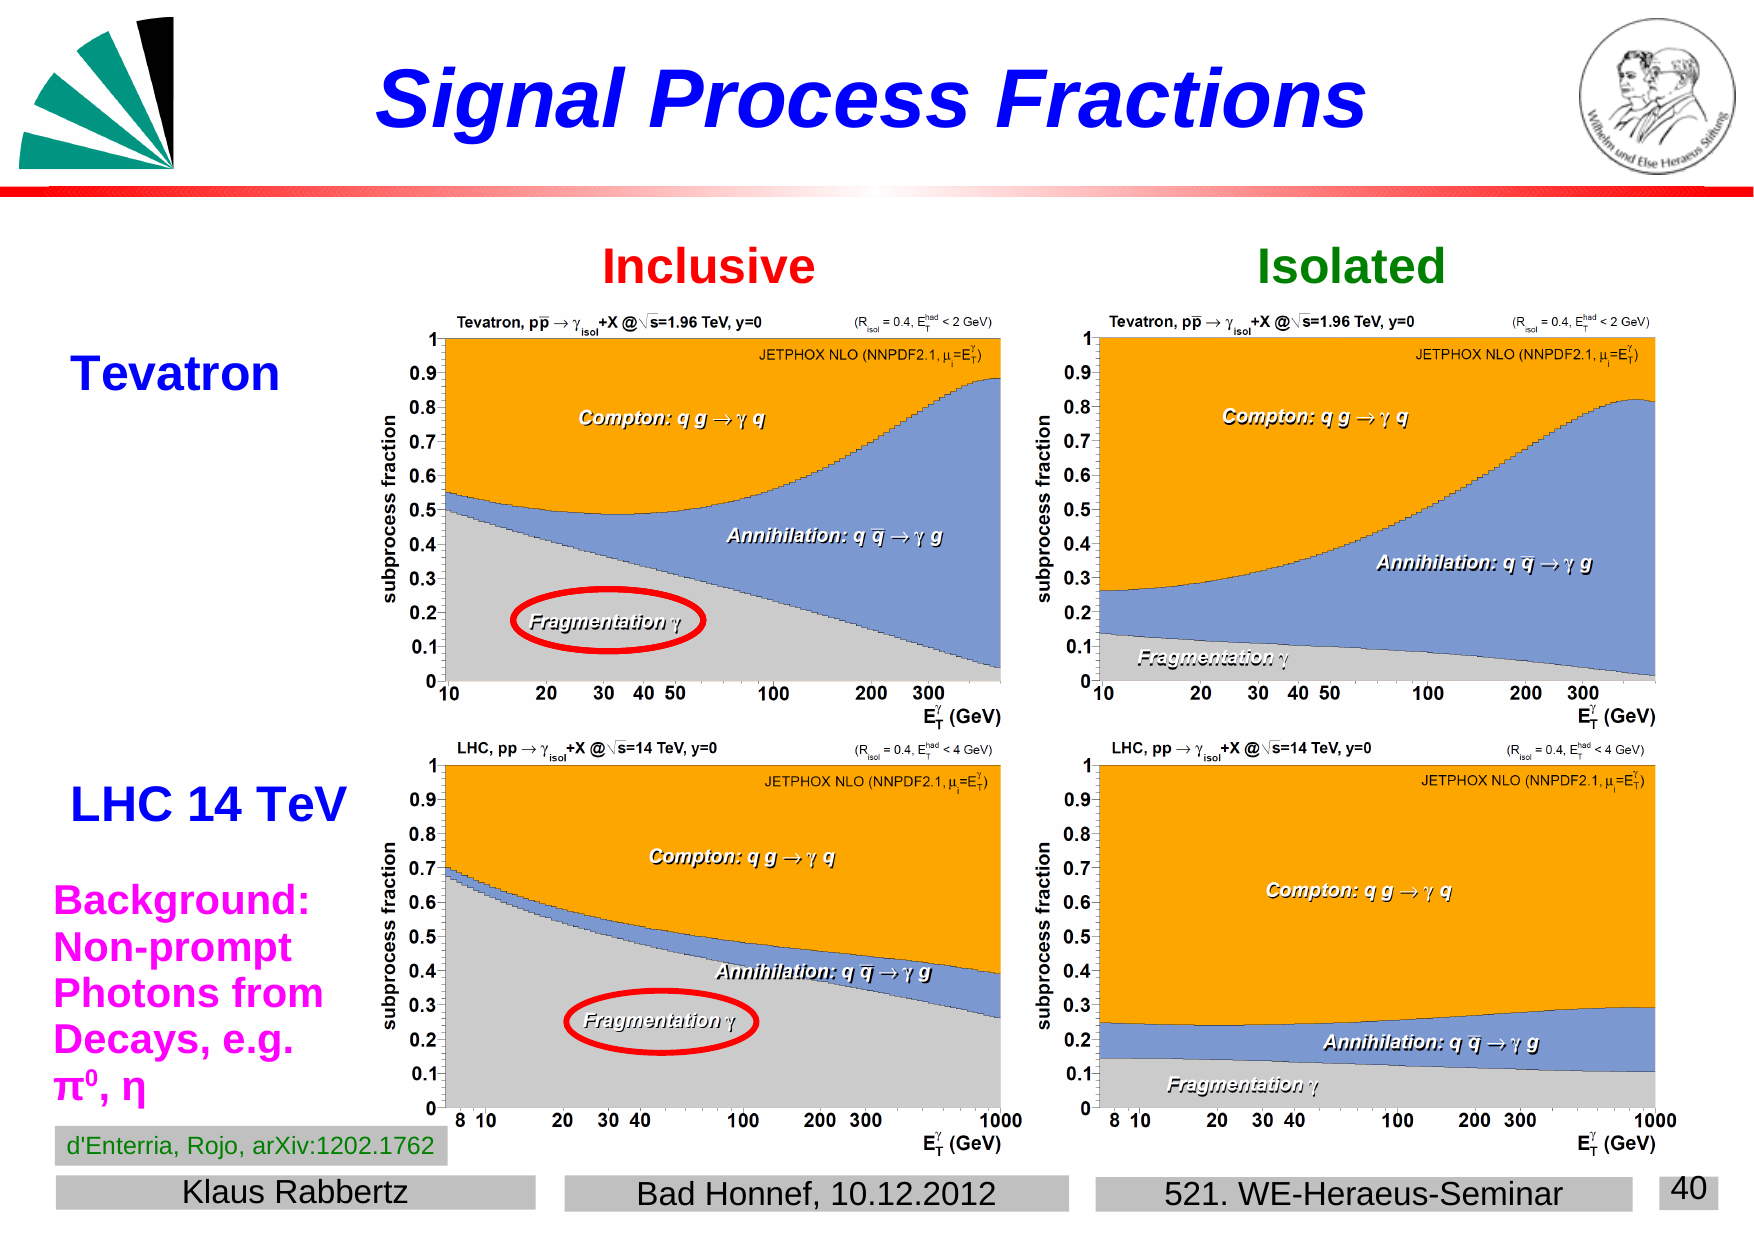

# Signal Process Fractions
Isolated
Inclusive
Tevatron
LHC 14 TeV
Background:
Non-prompt
Photons from
Decays, e.g.
π0, η
d'Enterria, Rojo, arXiv:1202.1762